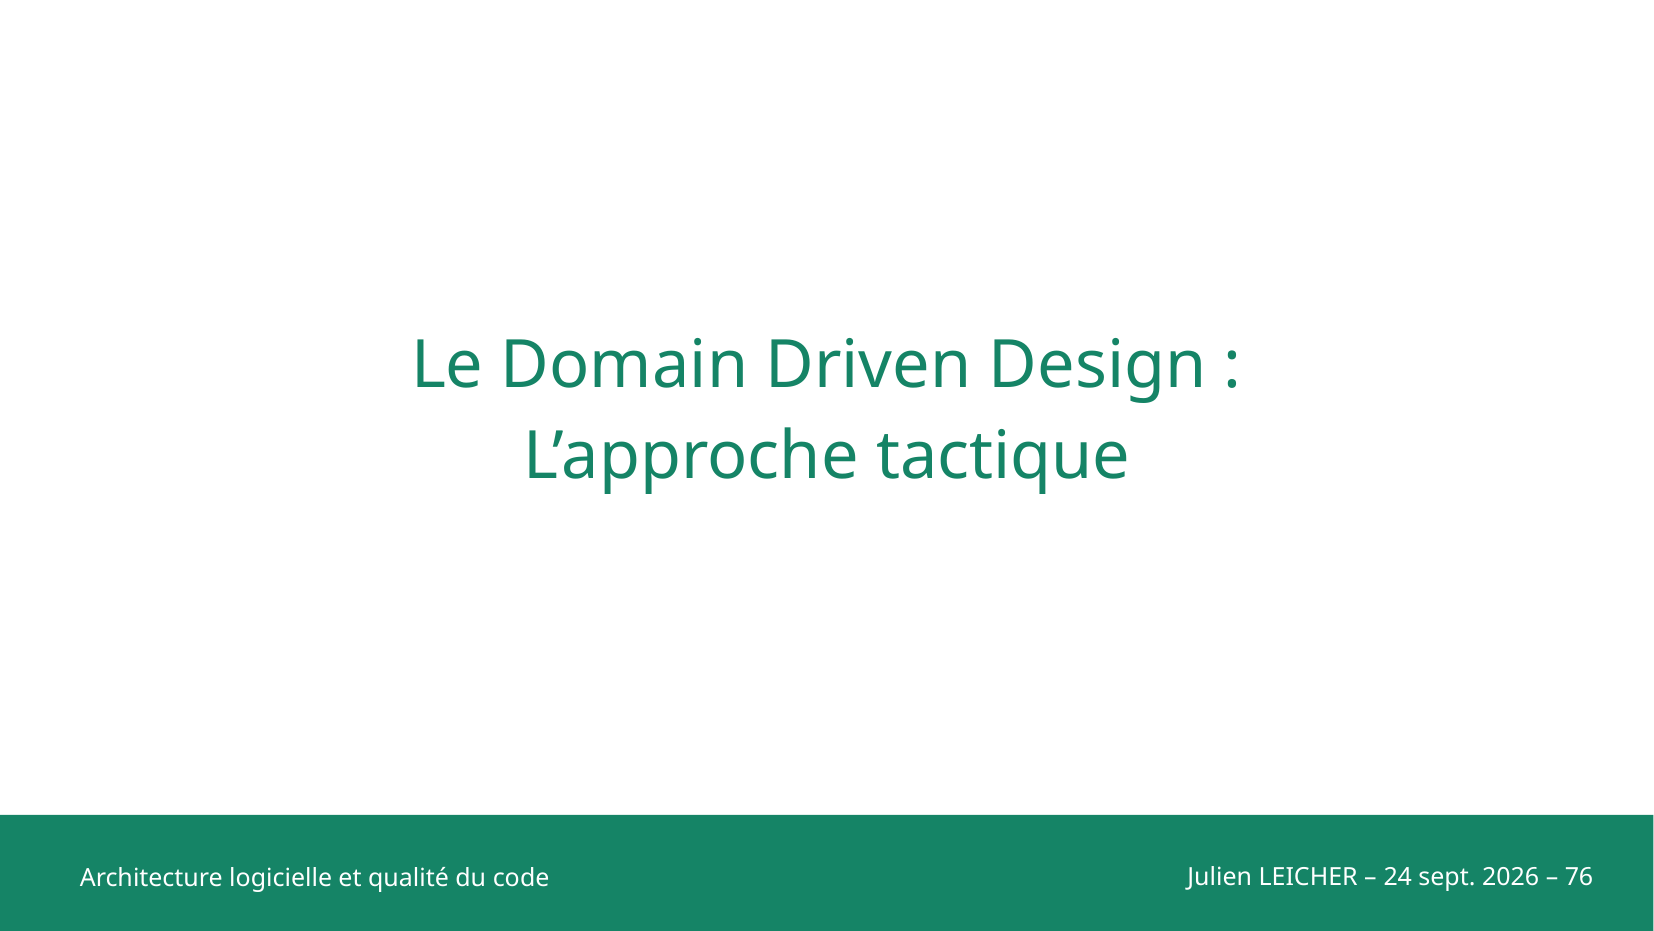

Le Domain Driven Design :
L’approche tactique
Julien LEICHER – –
Architecture logicielle et qualité du code